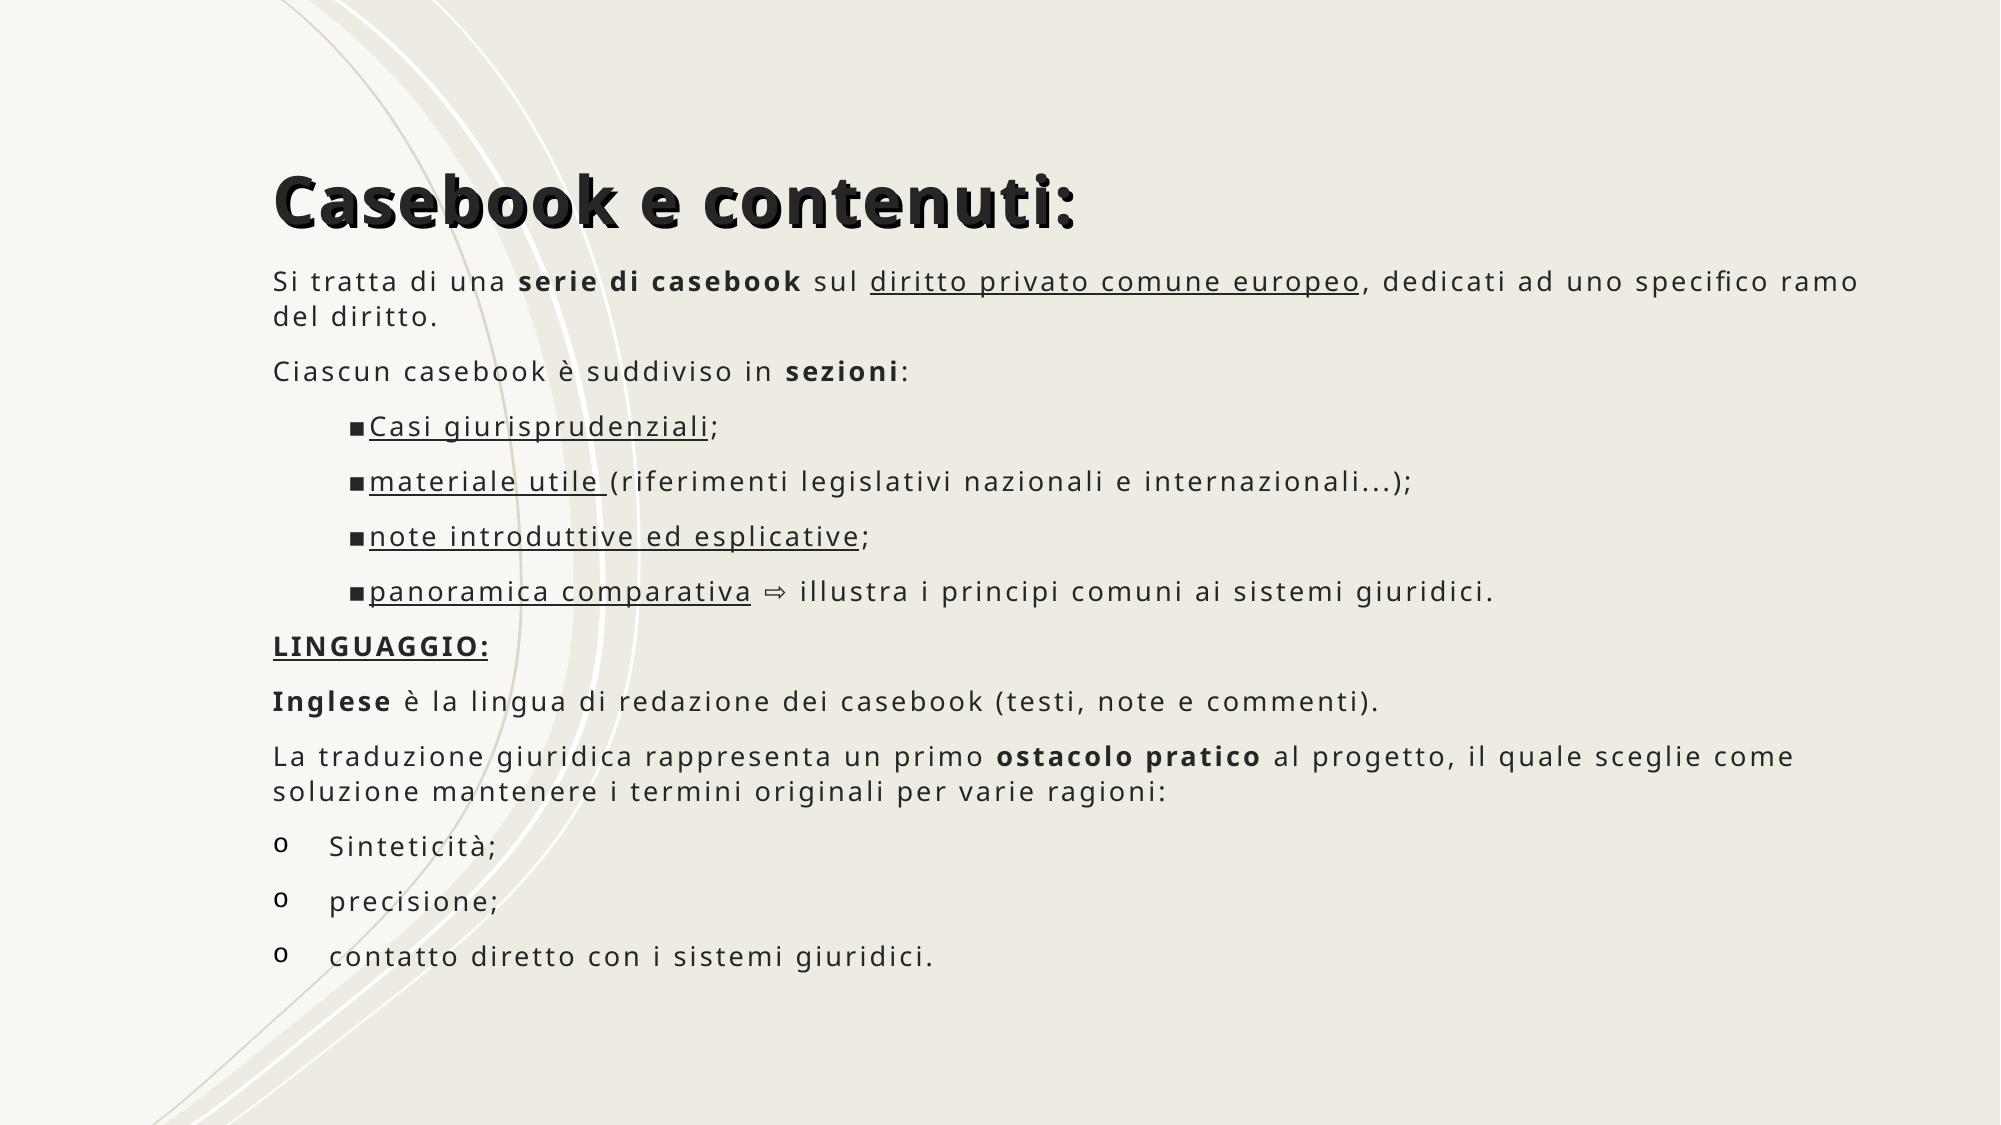

# Casebook e contenuti:
Si tratta di una serie di casebook sul diritto privato comune europeo, dedicati ad uno specifico ramo del diritto.
Ciascun casebook è suddiviso in sezioni:
	▪Casi giurisprudenziali;
	▪materiale utile (riferimenti legislativi nazionali e internazionali...);
	▪note introduttive ed esplicative;
	▪panoramica comparativa ⇨ illustra i principi comuni ai sistemi giuridici.
LINGUAGGIO:
Inglese è la lingua di redazione dei casebook (testi, note e commenti).
La traduzione giuridica rappresenta un primo ostacolo pratico al progetto, il quale sceglie come soluzione mantenere i termini originali per varie ragioni:
Sinteticità;
precisione;
contatto diretto con i sistemi giuridici.